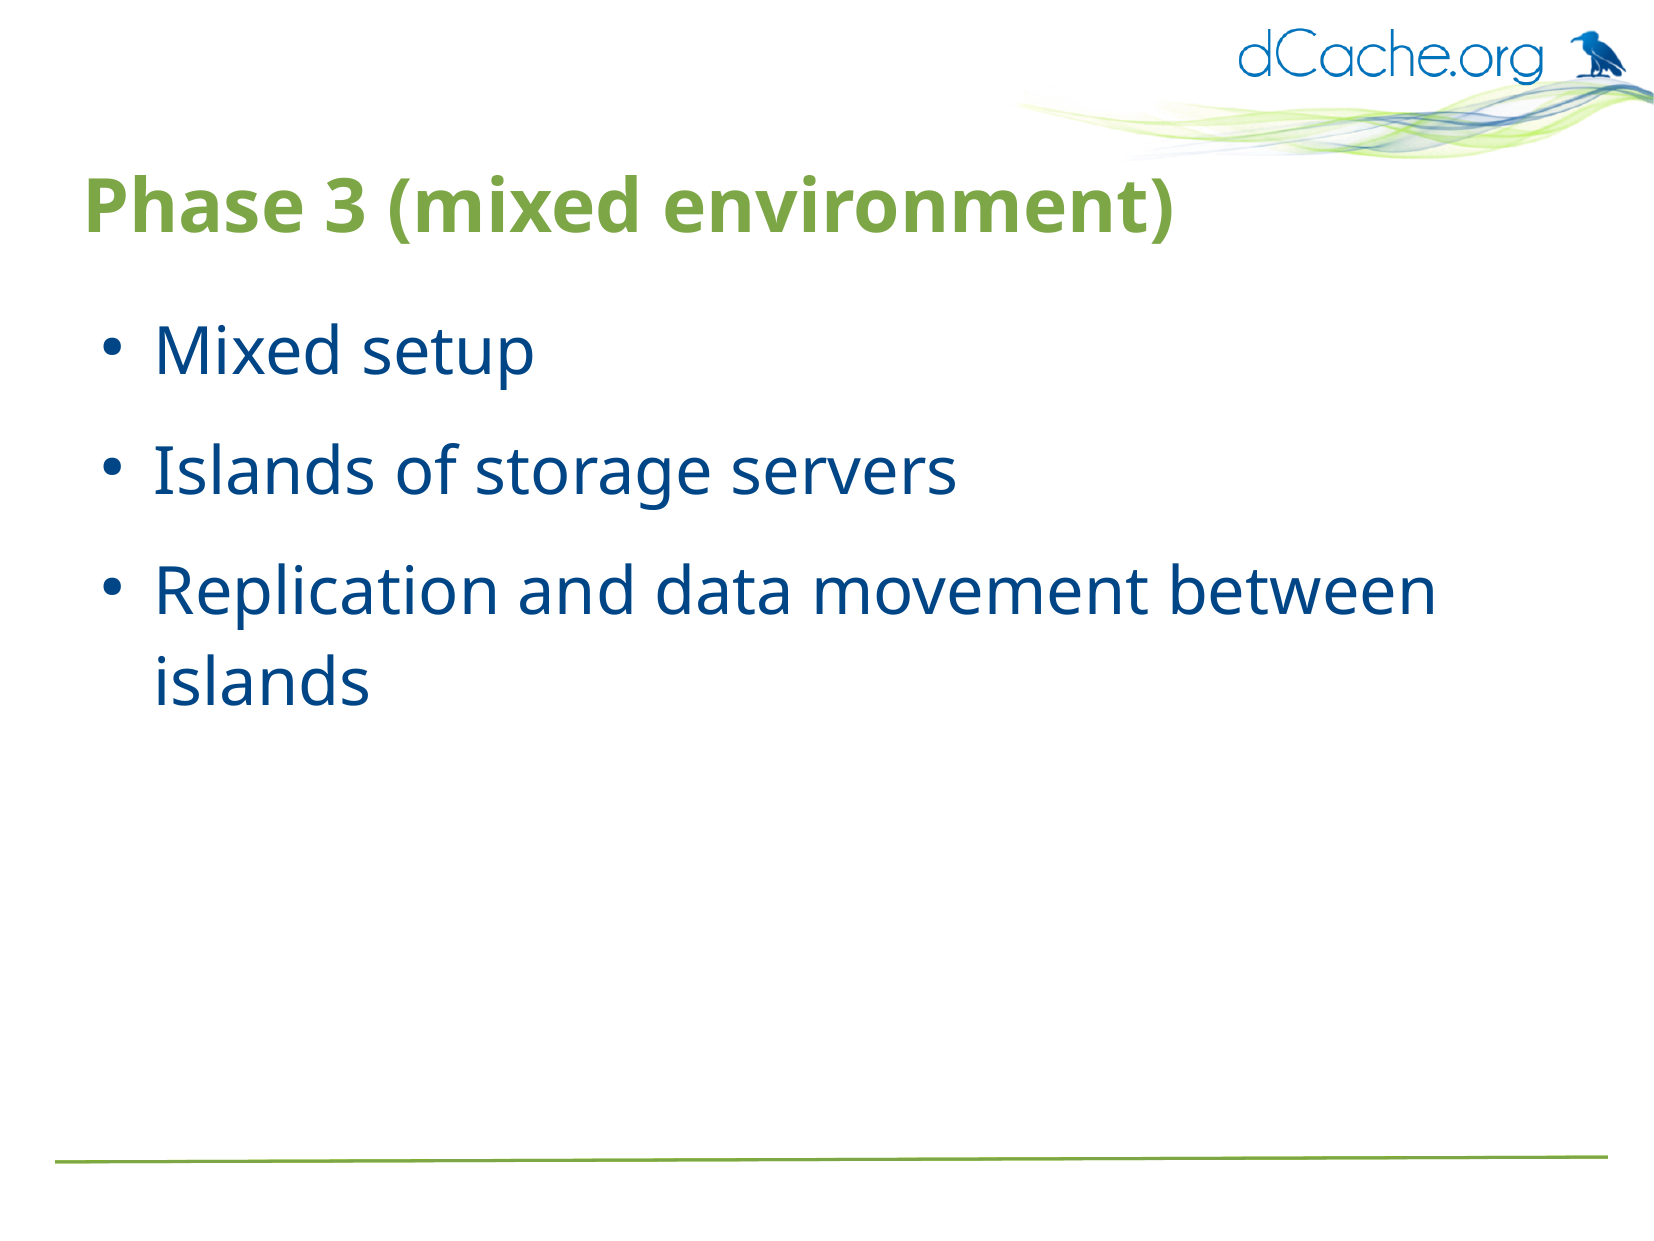

# Phase 3 (mixed environment)
Mixed setup
Islands of storage servers
Replication and data movement between islands